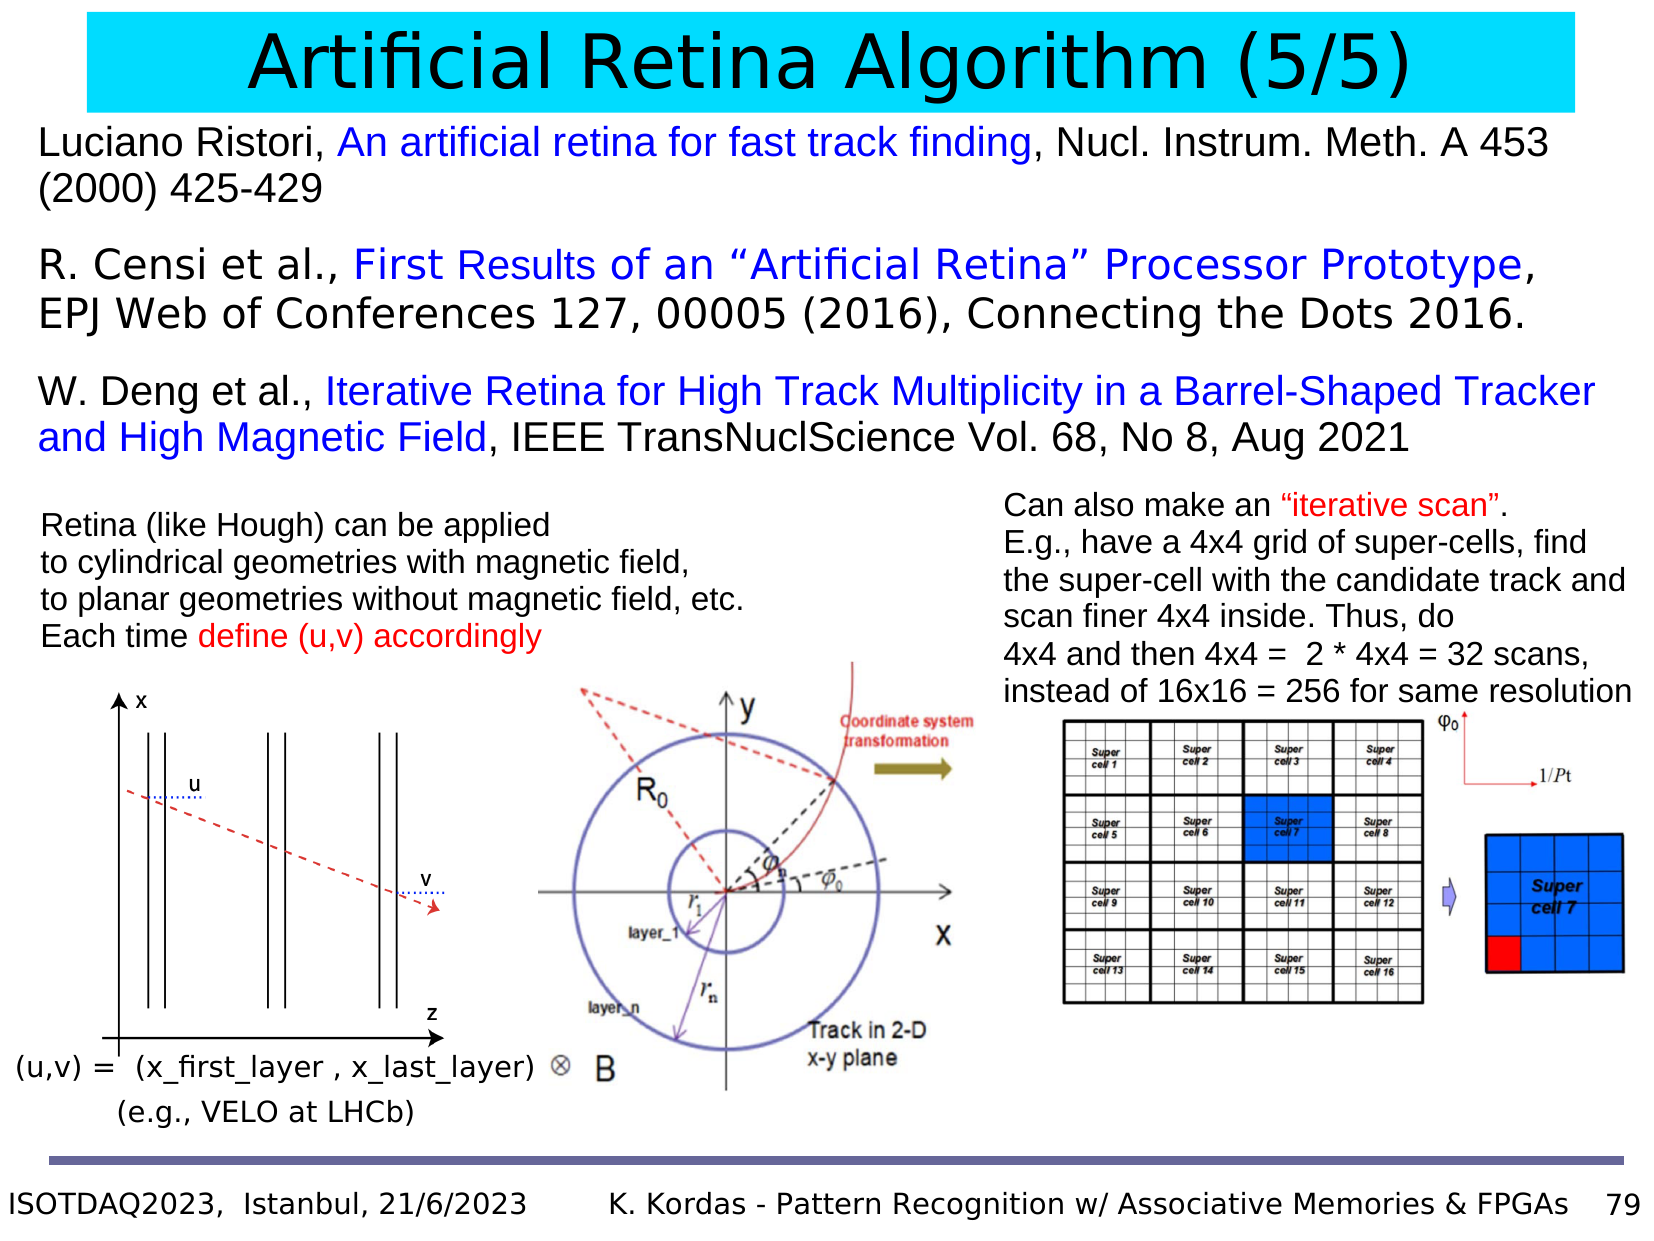

# Artificial Retina Algorithm (5/5)
Luciano Ristori, An artificial retina for fast track finding, Nucl. Instrum. Meth. A 453 (2000) 425-429
R. Censi et al., First Results of an “Artificial Retina” Processor Prototype, EPJ Web of Conferences 127, 00005 (2016), Connecting the Dots 2016.
W. Deng et al., Iterative Retina for High Track Multiplicity in a Barrel-Shaped Tracker and High Magnetic Field, IEEE TransNuclScience Vol. 68, No 8, Aug 2021
Can also make an “iterative scan”.
E.g., have a 4x4 grid of super-cells, find the super-cell with the candidate track and scan finer 4x4 inside. Thus, do
4x4 and then 4x4 = 2 * 4x4 = 32 scans, instead of 16x16 = 256 for same resolution
Retina (like Hough) can be applied
to cylindrical geometries with magnetic field,
to planar geometries without magnetic field, etc.
Each time define (u,v) accordingly
(u,v) = (x_first_layer , x_last_layer)
(e.g., VELO at LHCb)
ISOTDAQ2023, Istanbul, 21/6/2023
K. Kordas - Pattern Recognition w/ Associative Memories & FPGAs
79